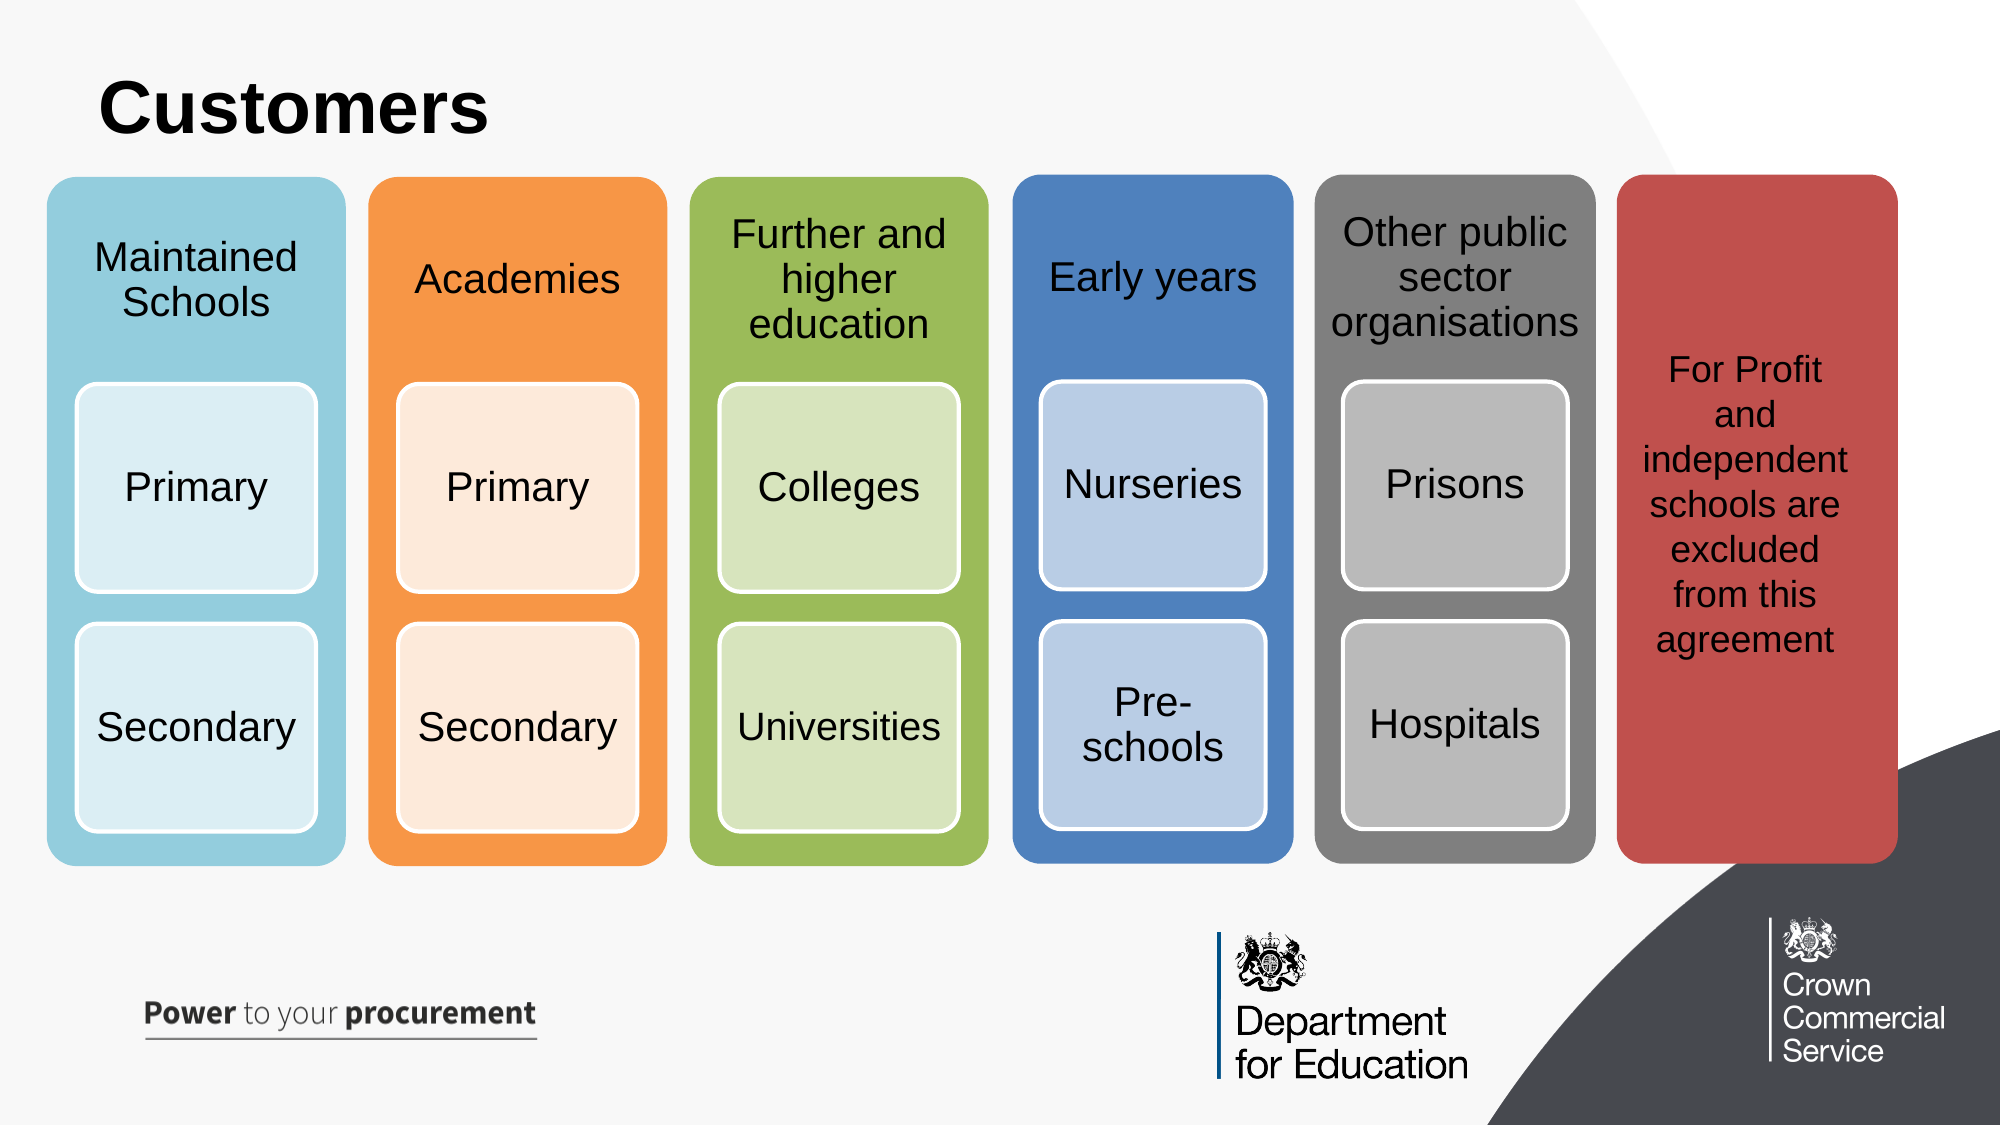

Customers
Early years
Other public sector organisations
Nurseries
Prisons
Pre-schools
Hospitals
Maintained Schools
Academies
Further and higher education
Primary
Primary
Colleges
Secondary
Secondary
Universities
For Profit and independent schools are excluded from this agreement